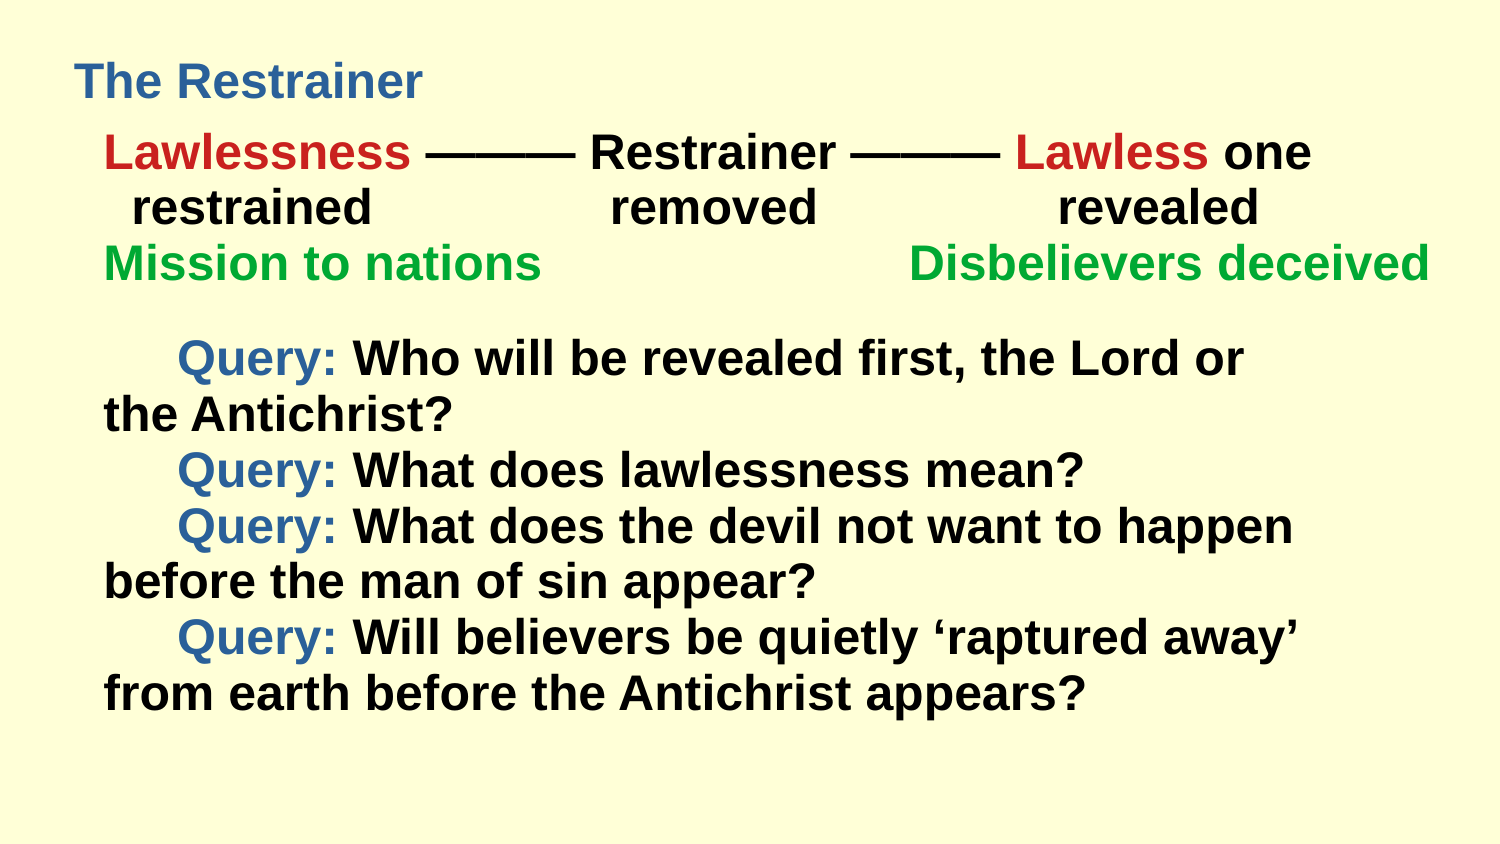

The Restrainer
Lawlessness ——— Restrainer ——— Lawless one
 restrained          removed            revealed
Mission to nations	                          Disbelievers deceived
	Query: Who will be revealed first, the Lord or
the Antichrist?
	Query: What does lawlessness mean?
	Query: What does the devil not want to happen before the man of sin appear?
	Query: Will believers be quietly ‘raptured away’ from earth before the Antichrist appears?